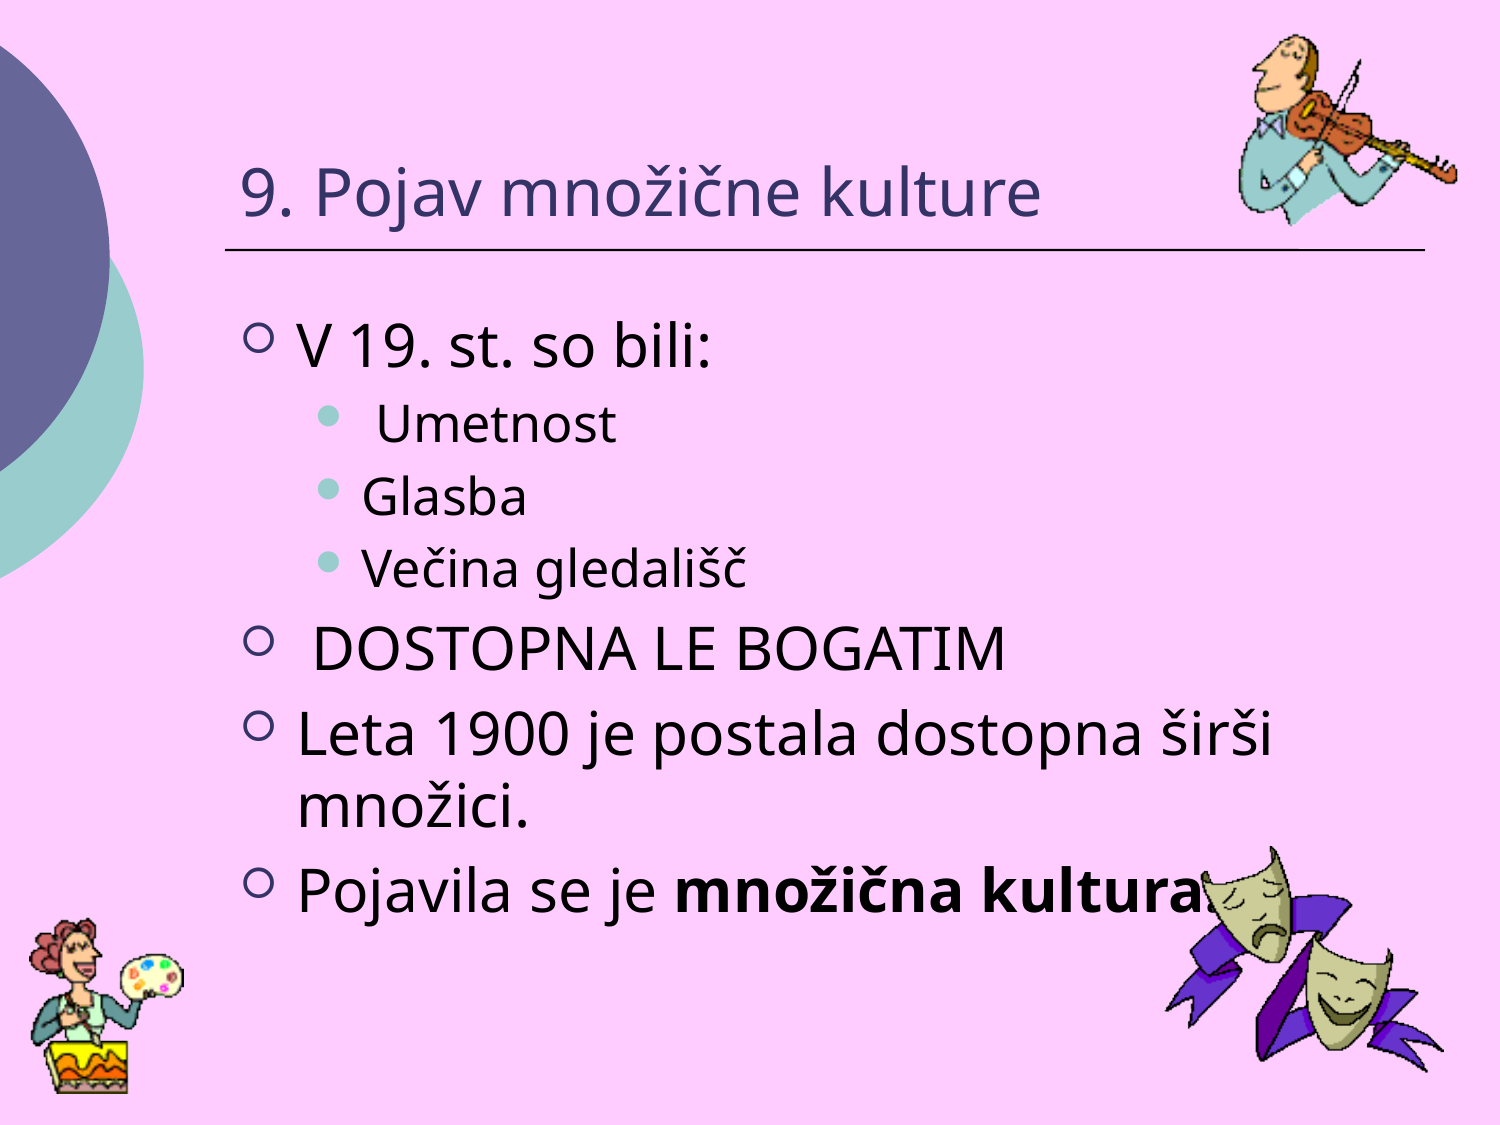

# 9. Pojav množične kulture
V 19. st. so bili:
 Umetnost
Glasba
Večina gledališč
 DOSTOPNA LE BOGATIM
Leta 1900 je postala dostopna širši množici.
Pojavila se je množična kultura.